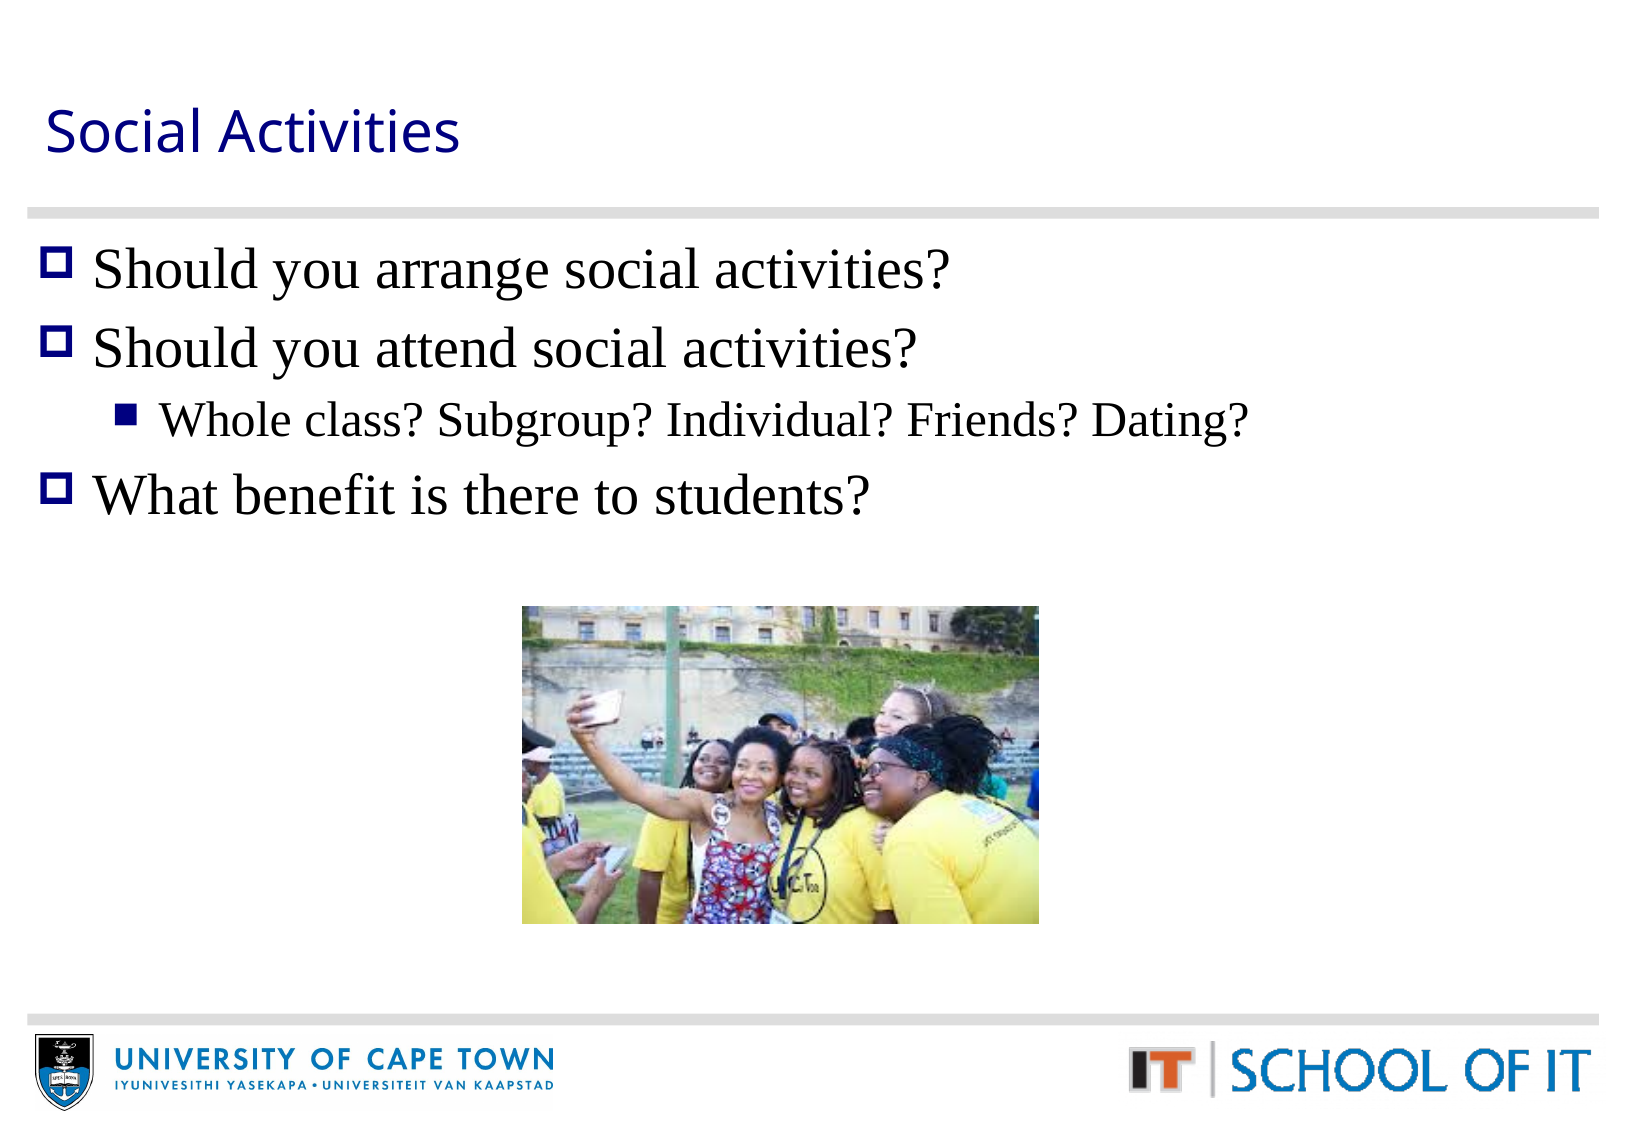

# Social Activities
Should you arrange social activities?
Should you attend social activities?
Whole class? Subgroup? Individual? Friends? Dating?
What benefit is there to students?